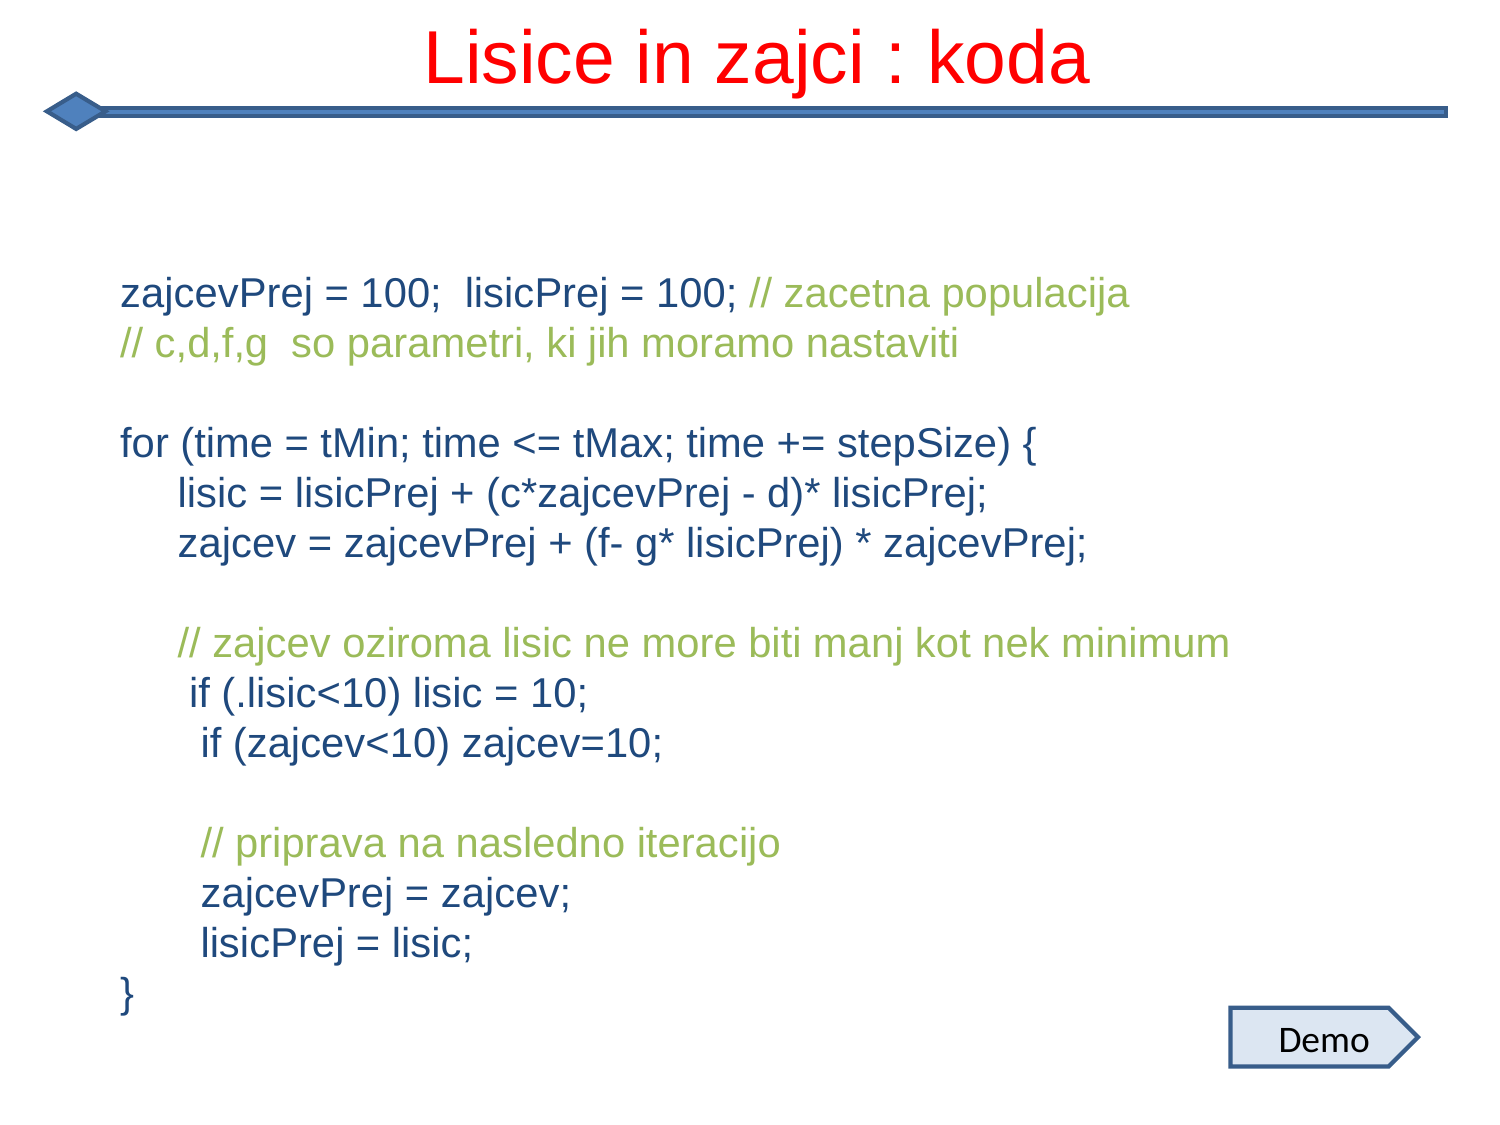

# Lisice in zajci : koda
zajcevPrej = 100; lisicPrej = 100; // zacetna populacija
// c,d,f,g so parametri, ki jih moramo nastaviti
for (time = tMin; time <= tMax; time += stepSize) {
 lisic = lisicPrej + (c*zajcevPrej - d)* lisicPrej;
 zajcev = zajcevPrej + (f- g* lisicPrej) * zajcevPrej;
 // zajcev oziroma lisic ne more biti manj kot nek minimum
 if (.lisic<10) lisic = 10;
 if (zajcev<10) zajcev=10;
 // priprava na nasledno iteracijo
 zajcevPrej = zajcev;
 lisicPrej = lisic;
}
Demo